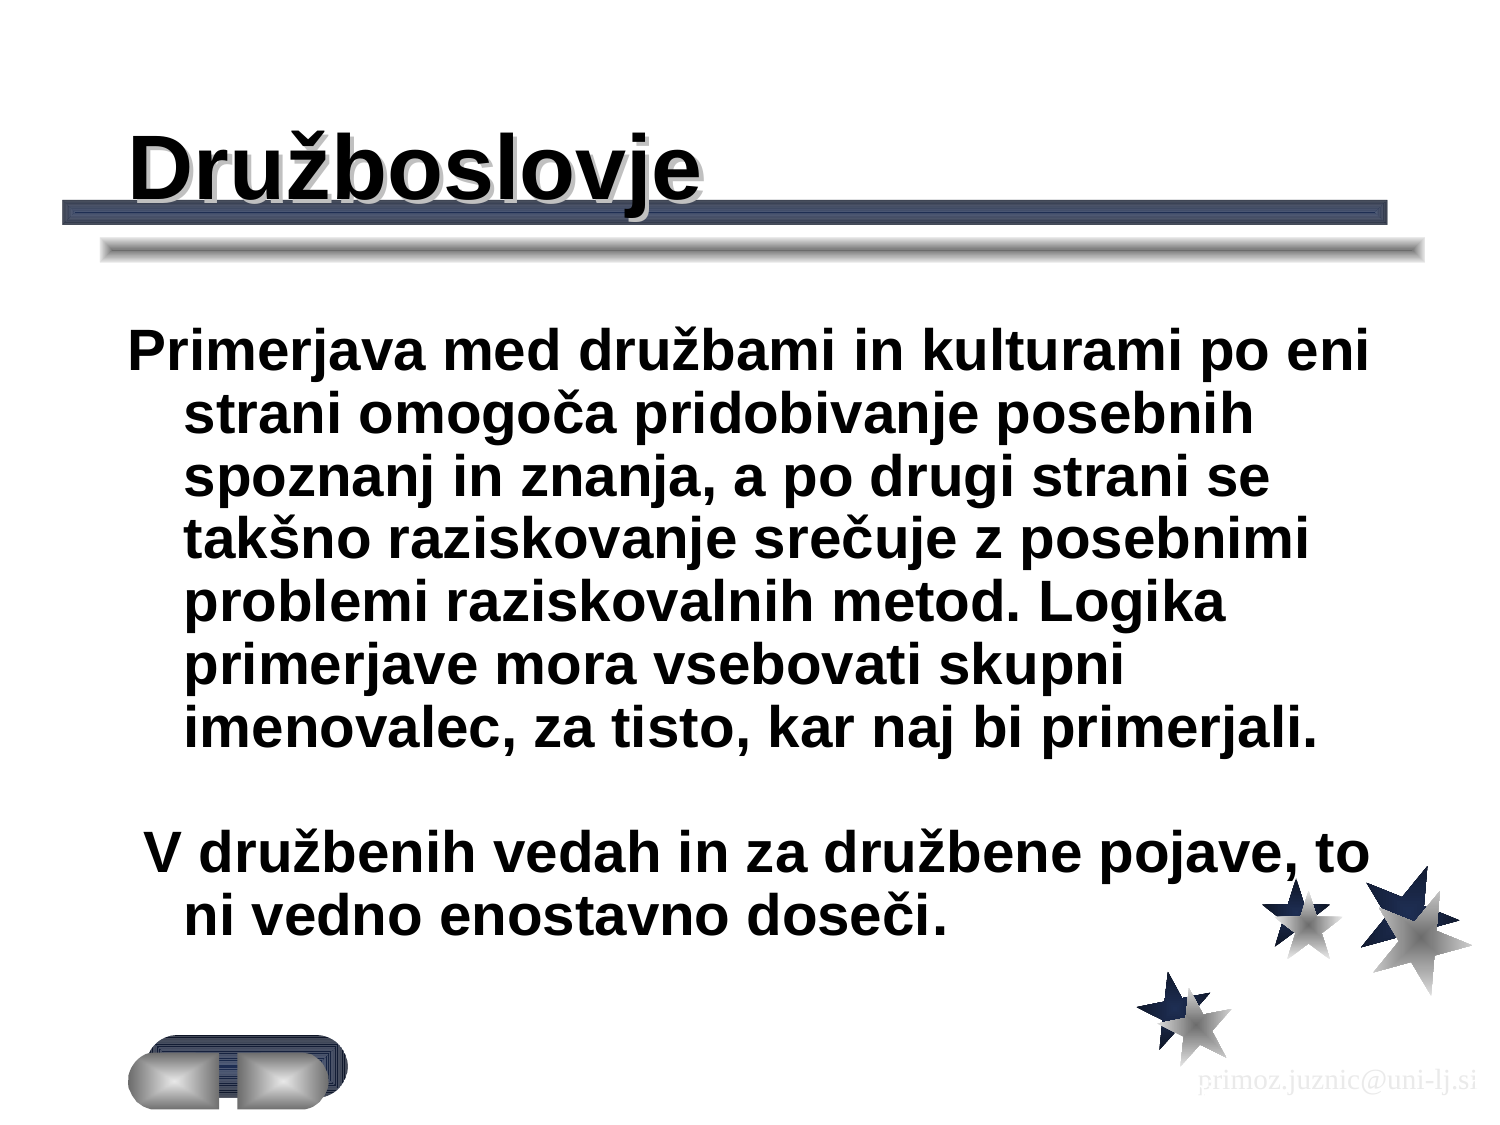

# Družboslovje
Primerjava med družbami in kulturami po eni strani omogoča pridobivanje posebnih spoznanj in znanja, a po drugi strani se takšno raziskovanje srečuje z posebnimi problemi raziskovalnih metod. Logika primerjave mora vsebovati skupni imenovalec, za tisto, kar naj bi primerjali.
 V družbenih vedah in za družbene pojave, to ni vedno enostavno doseči.
Primoz Juznic, BINK, FF, Univerza v Ljubljani